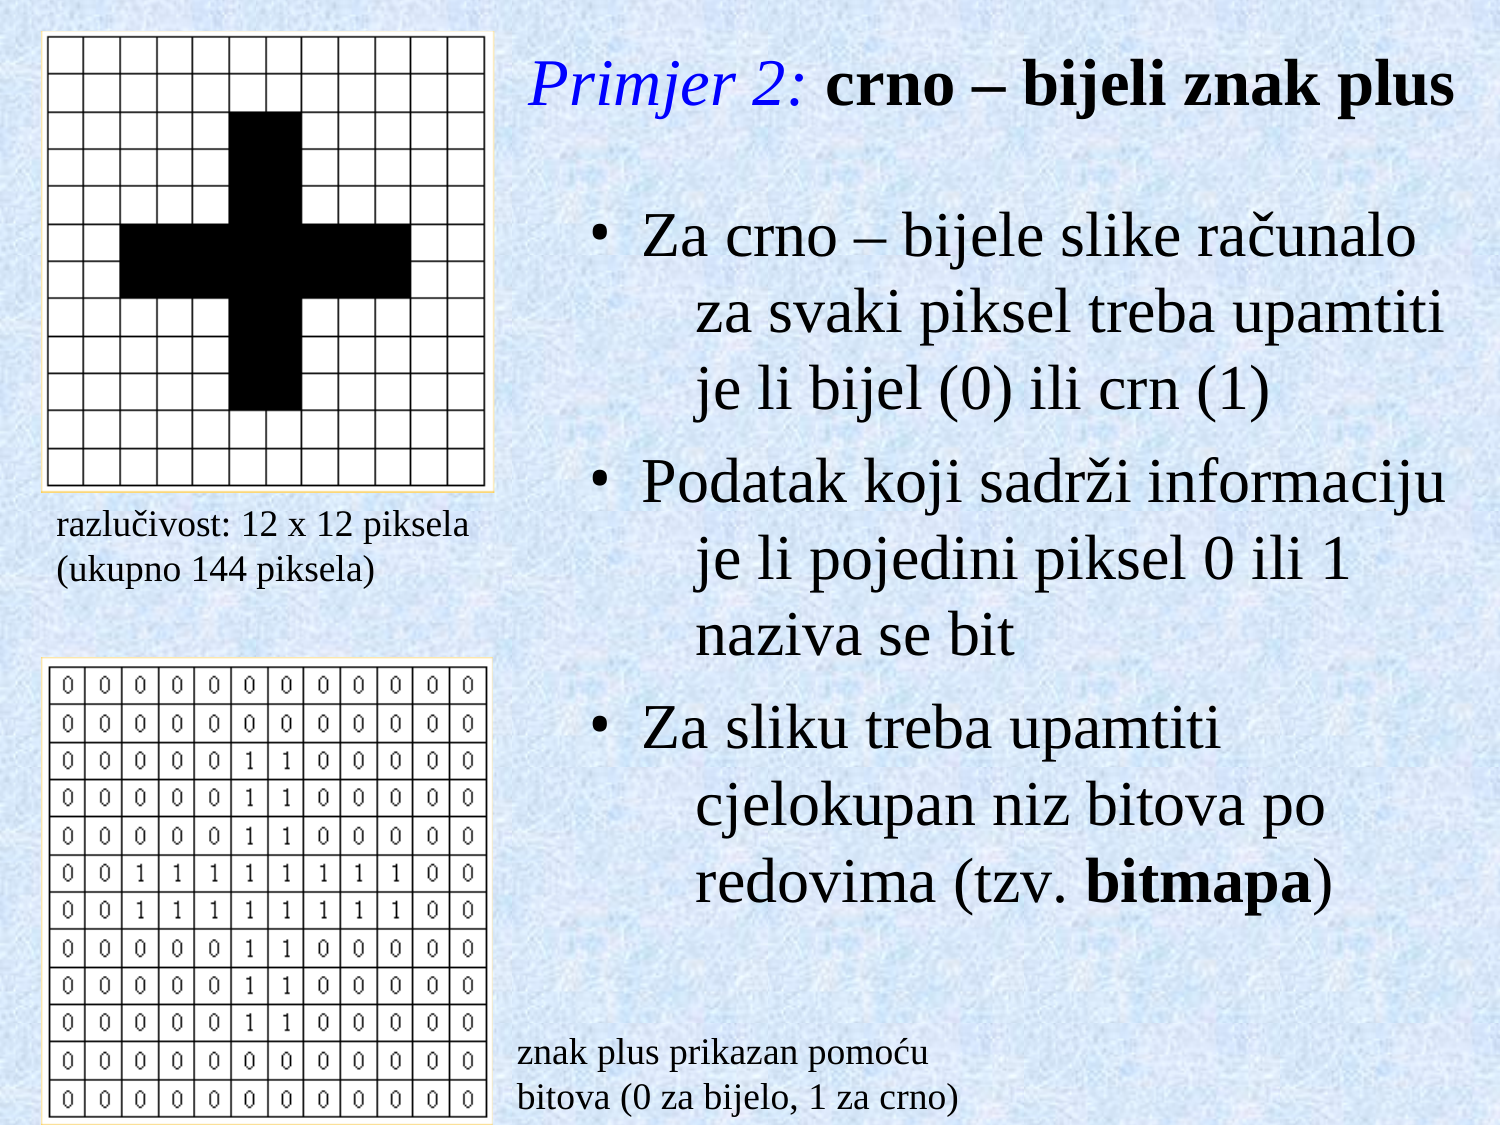

# Primjer 2: crno – bijeli znak plus
Za crno – bijele slike računalo za svaki piksel treba upamtiti je li bijel (0) ili crn (1)
Podatak koji sadrži informaciju je li pojedini piksel 0 ili 1 naziva se bit
Za sliku treba upamtiti cjelokupan niz bitova po redovima (tzv. bitmapa)
razlučivost: 12 x 12 piksela (ukupno 144 piksela)
znak plus prikazan pomoću
bitova (0 za bijelo, 1 za crno)